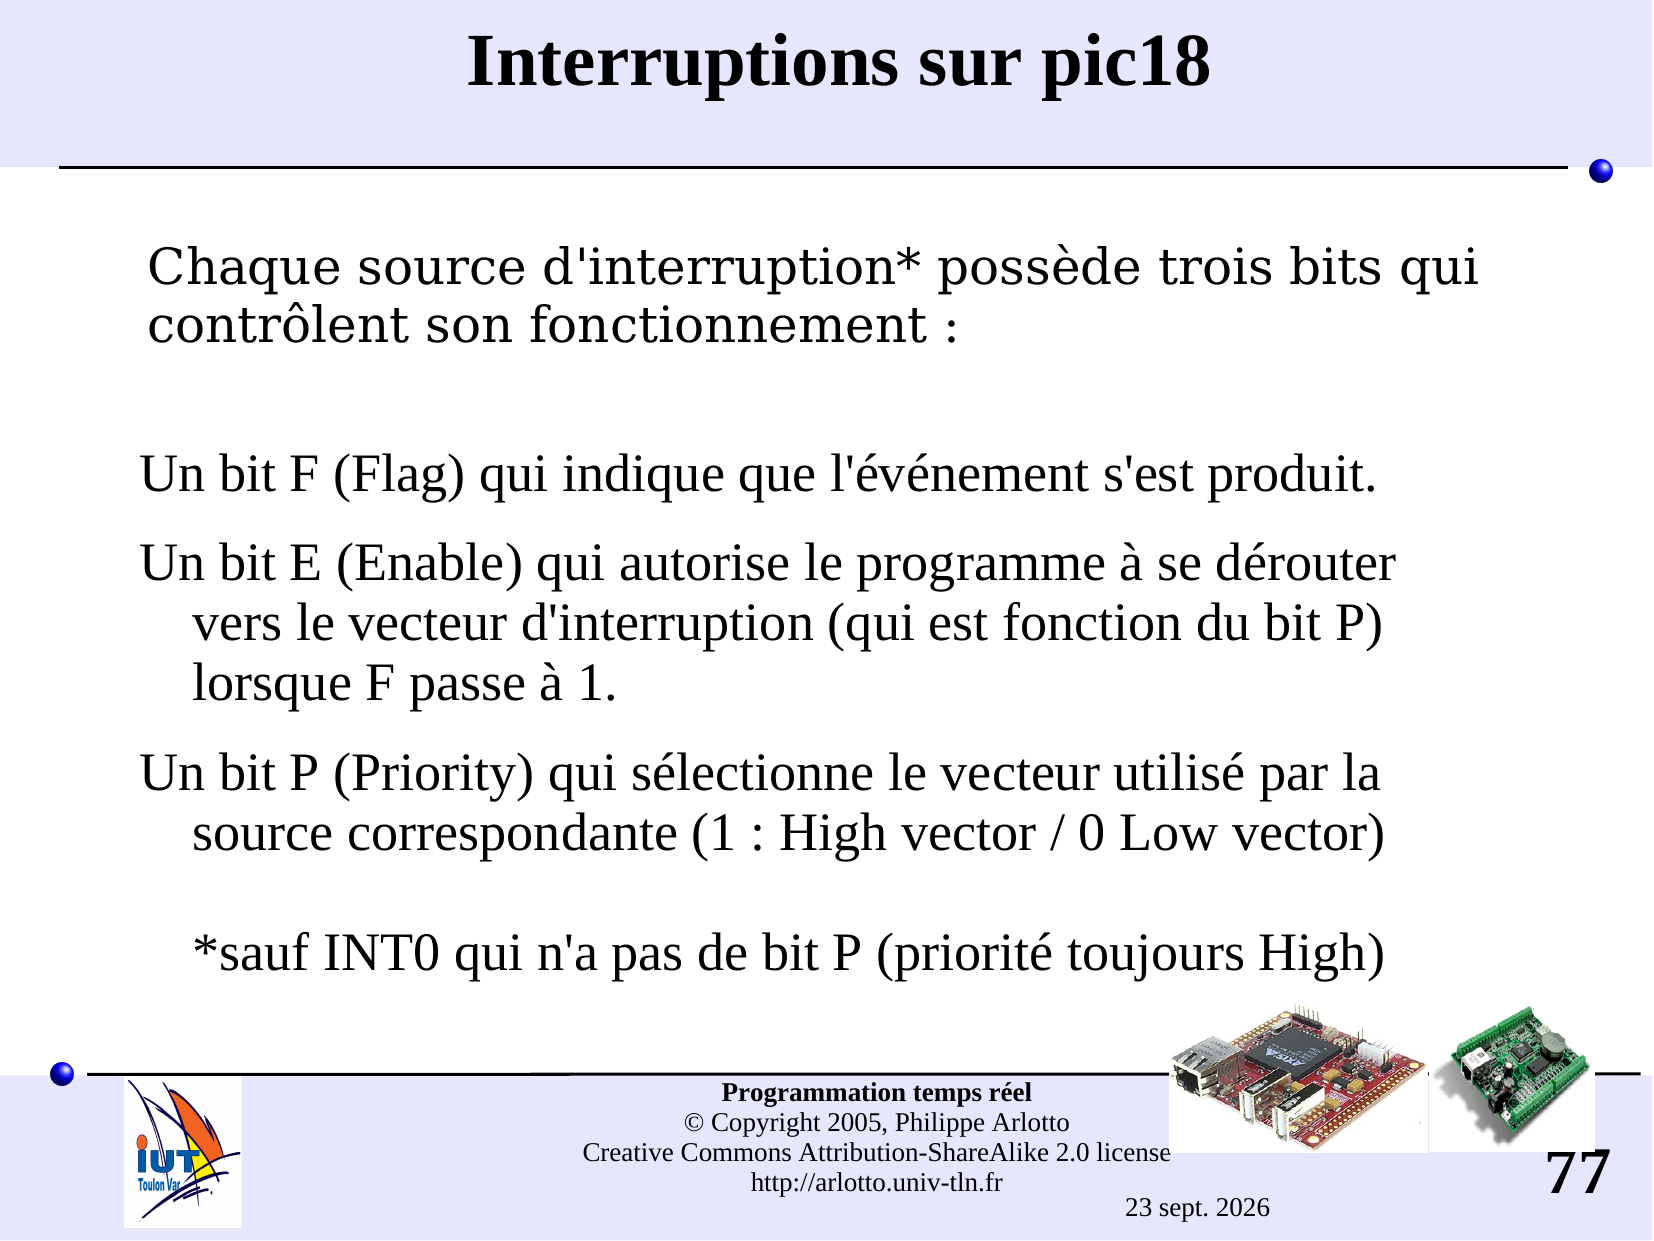

# Interruptions sur pic18
Chaque source d'interruption* possède trois bits qui
contrôlent son fonctionnement :
Un bit F (Flag) qui indique que l'événement s'est produit.
Un bit E (Enable) qui autorise le programme à se dérouter
vers le vecteur d'interruption (qui est fonction du bit P) lorsque F passe à 1.
Un bit P (Priority) qui sélectionne le vecteur utilisé par la source correspondante (1 : High vector / 0 Low vector)
*sauf INT0 qui n'a pas de bit P (priorité toujours High)